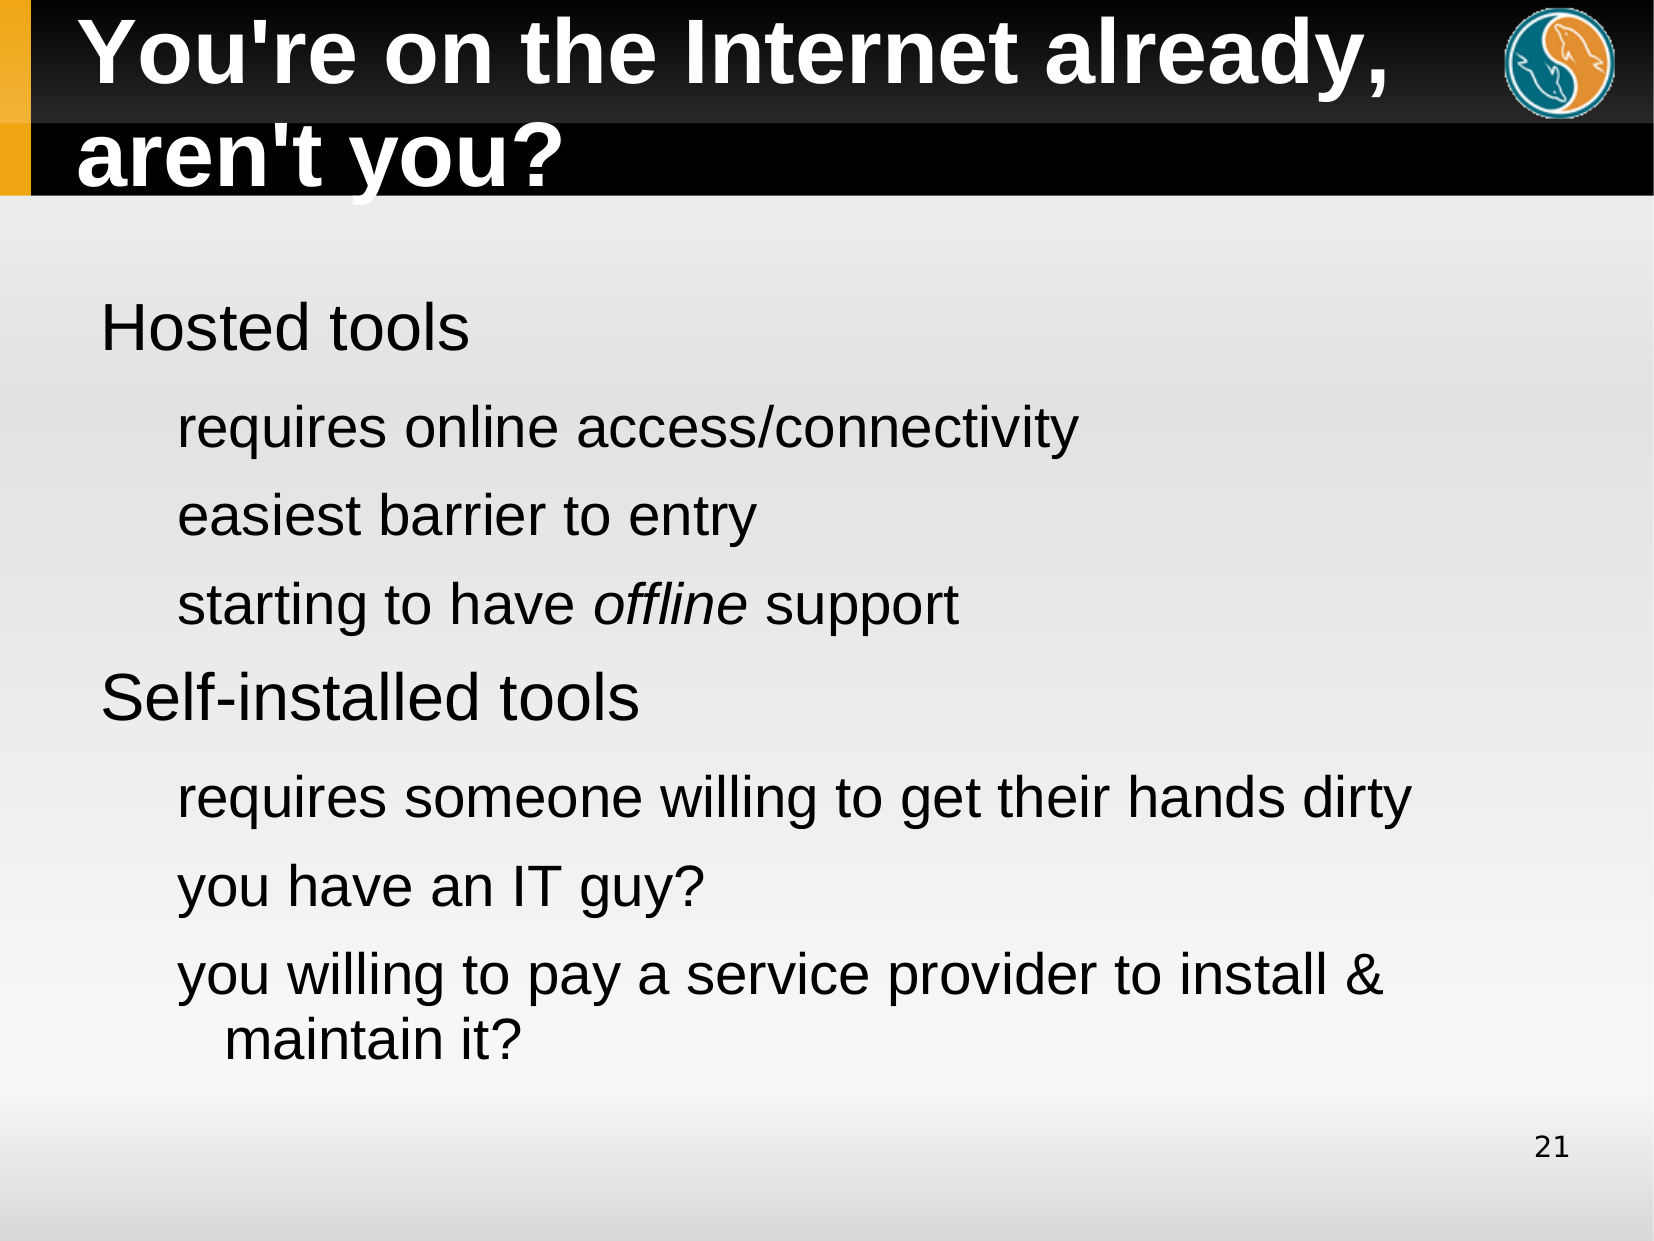

# You're on the Internet already, aren't you?
Hosted tools
requires online access/connectivity
easiest barrier to entry
starting to have offline support
Self-installed tools
requires someone willing to get their hands dirty
you have an IT guy?
you willing to pay a service provider to install & maintain it?
21